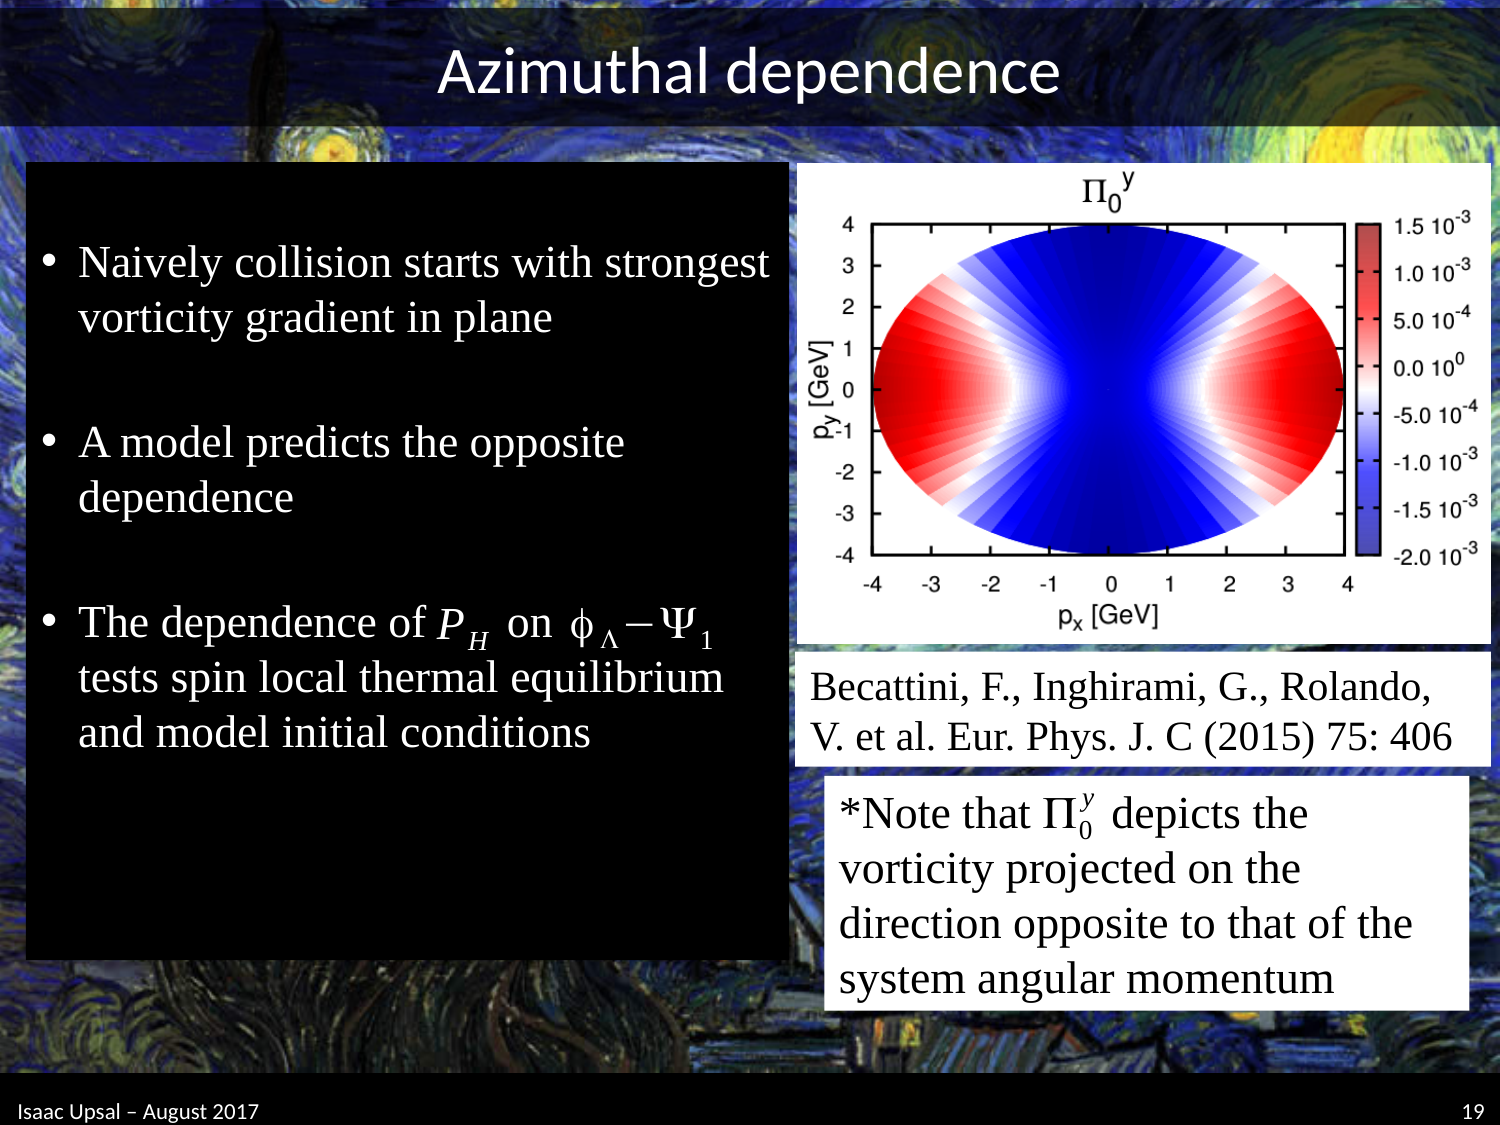

# Azimuthal dependence
Naively collision starts with strongest vorticity gradient in plane
A model predicts the opposite dependence
The dependence of on tests spin local thermal equilibrium and model initial conditions
Becattini, F., Inghirami, G., Rolando, V. et al. Eur. Phys. J. C (2015) 75: 406
*Note that depicts the vorticity projected on the direction opposite to that of the system angular momentum
19